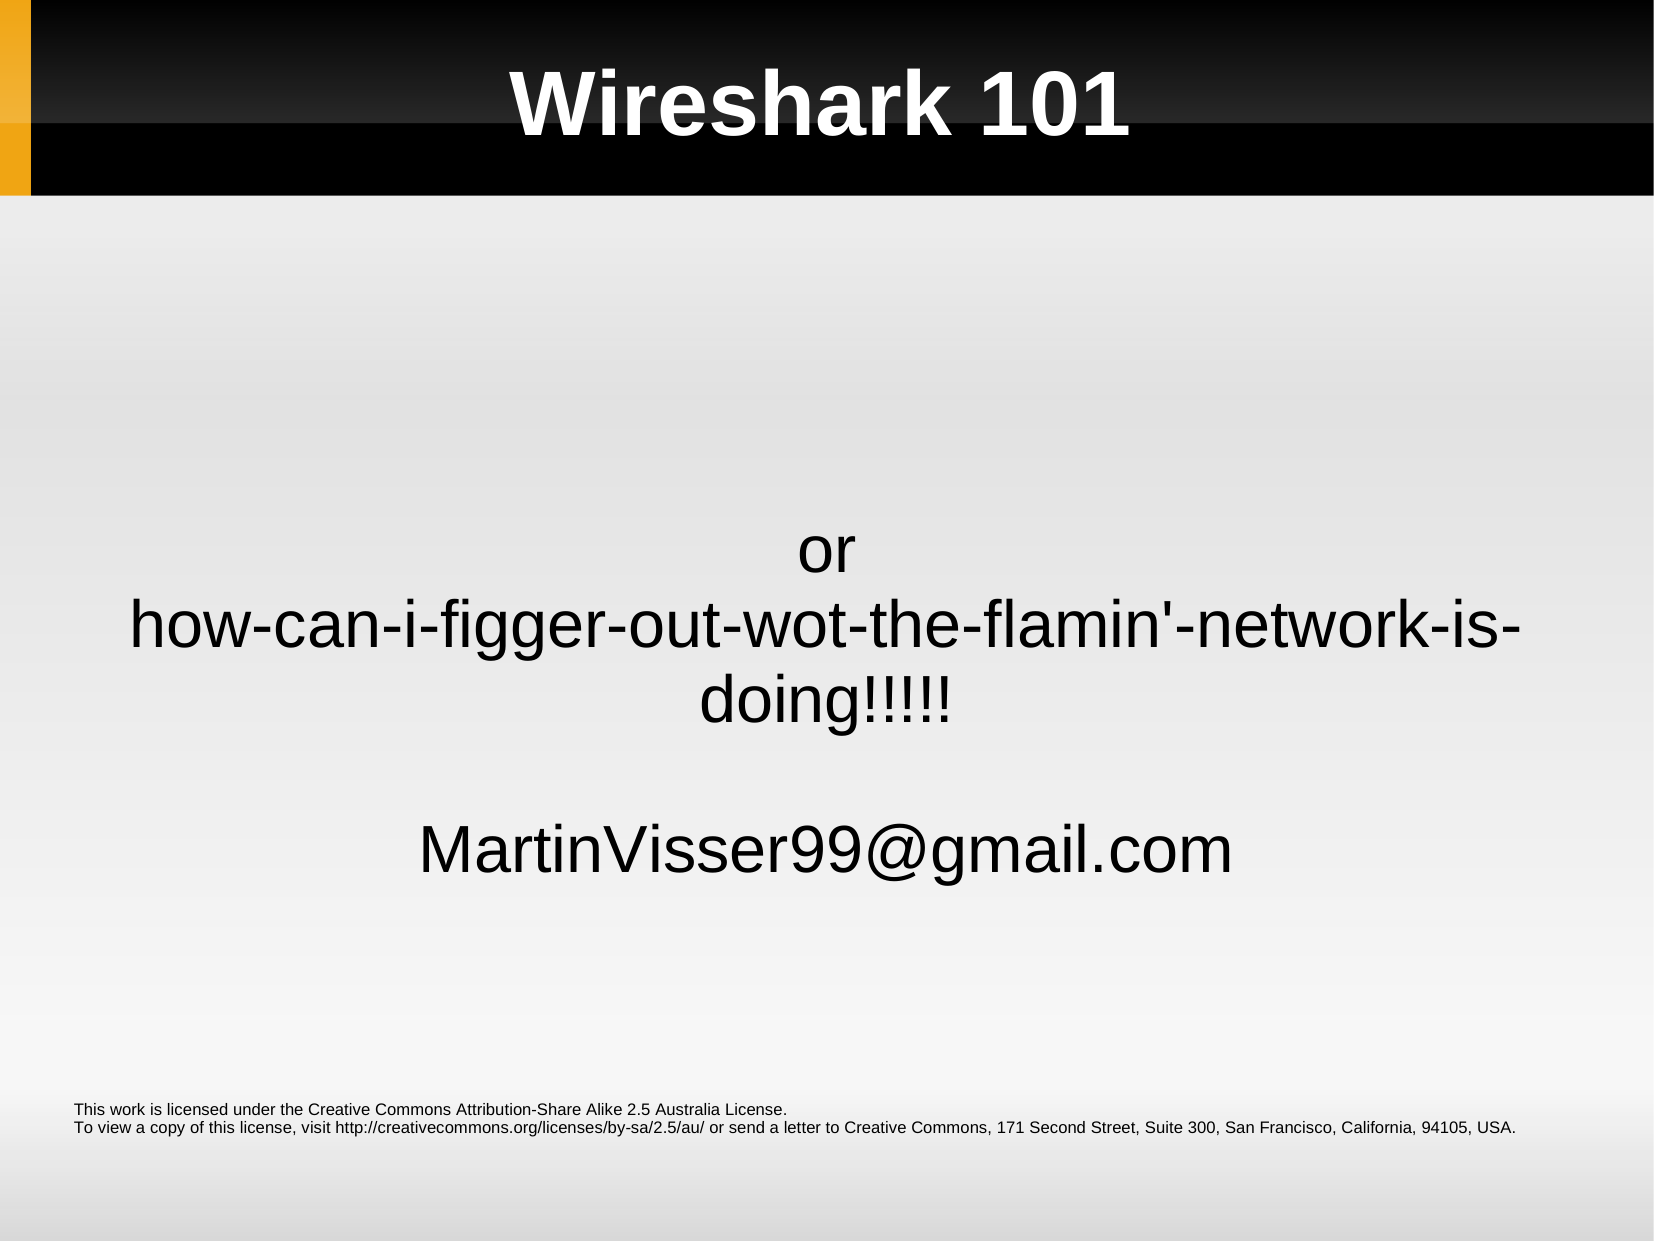

# Wireshark 101
or
how-can-i-figger-out-wot-the-flamin'-network-is-doing!!!!!
MartinVisser99@gmail.com
This work is licensed under the Creative Commons Attribution-Share Alike 2.5 Australia License.
To view a copy of this license, visit http://creativecommons.org/licenses/by-sa/2.5/au/ or send a letter to Creative Commons, 171 Second Street, Suite 300, San Francisco, California, 94105, USA.